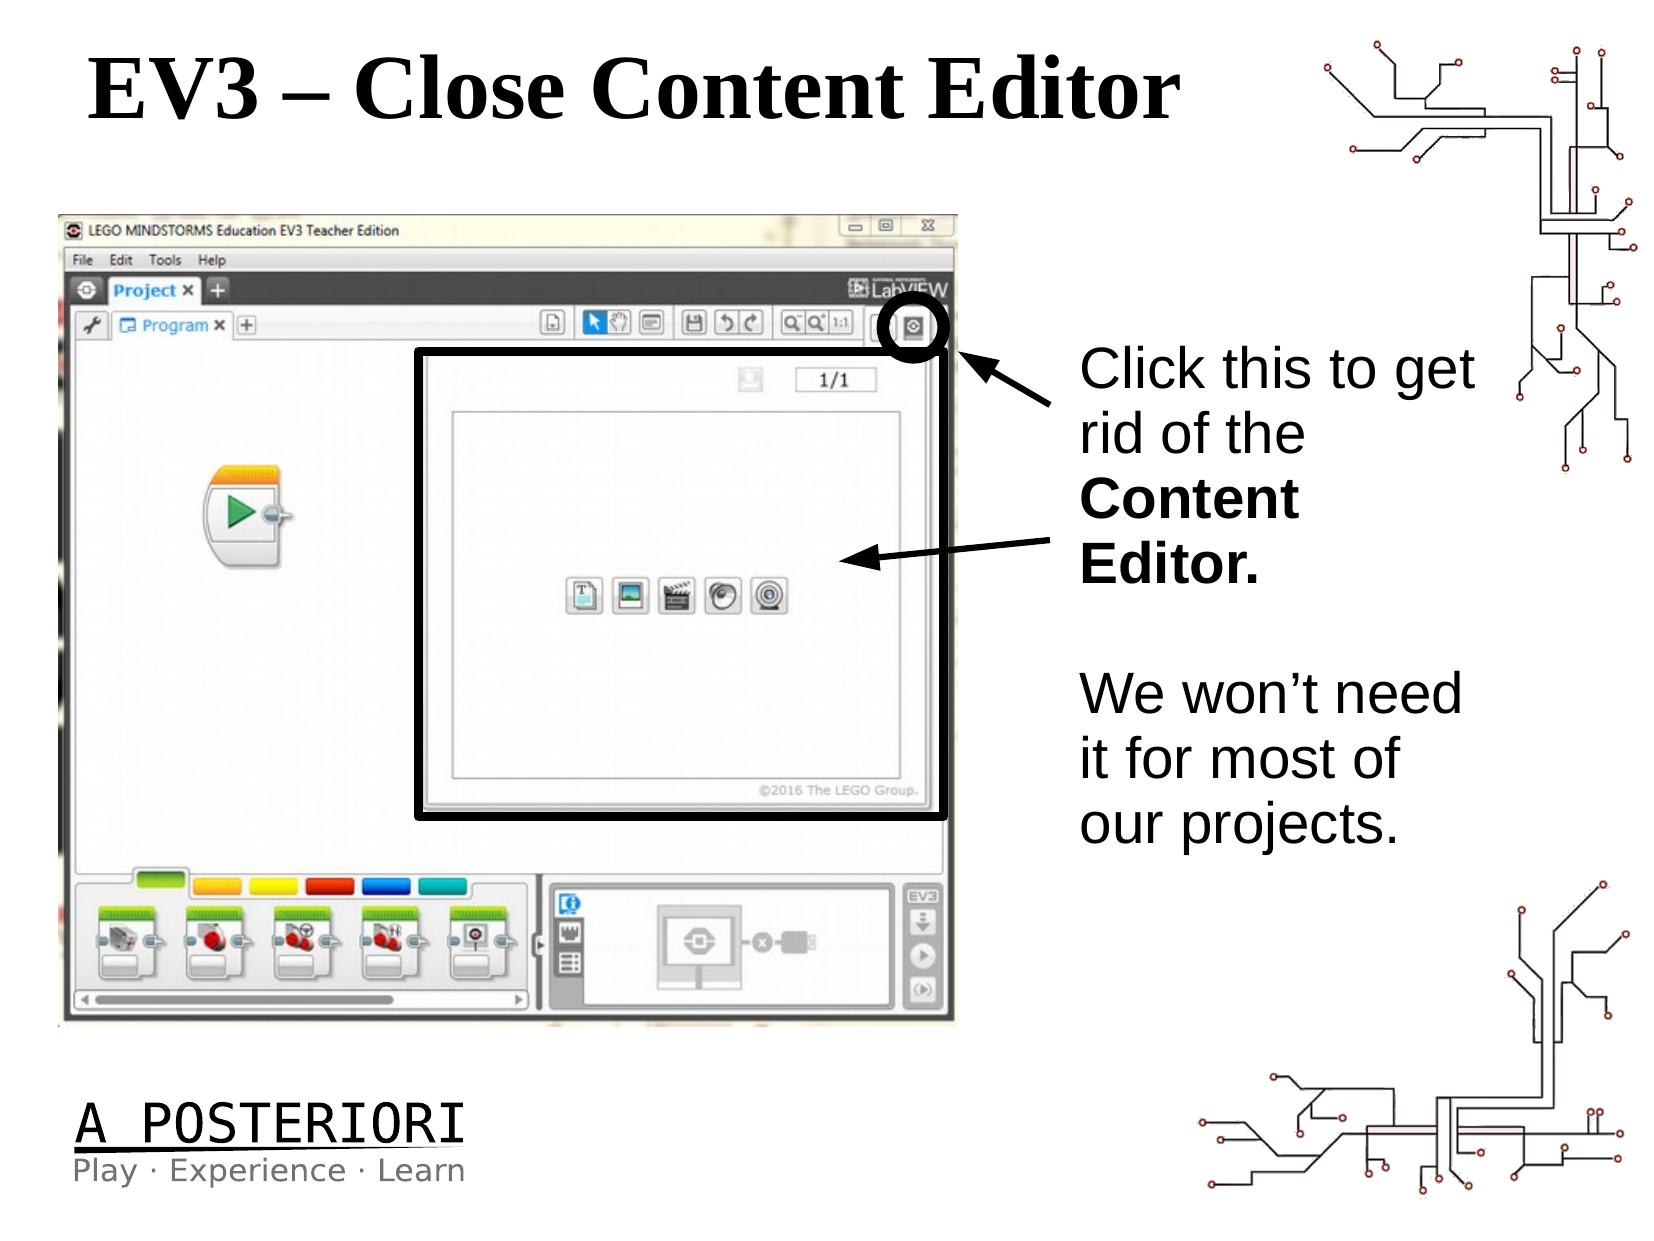

# EV3 – Close Content Editor
Click this to get rid of the Content Editor.
We won’t need it for most of our projects.